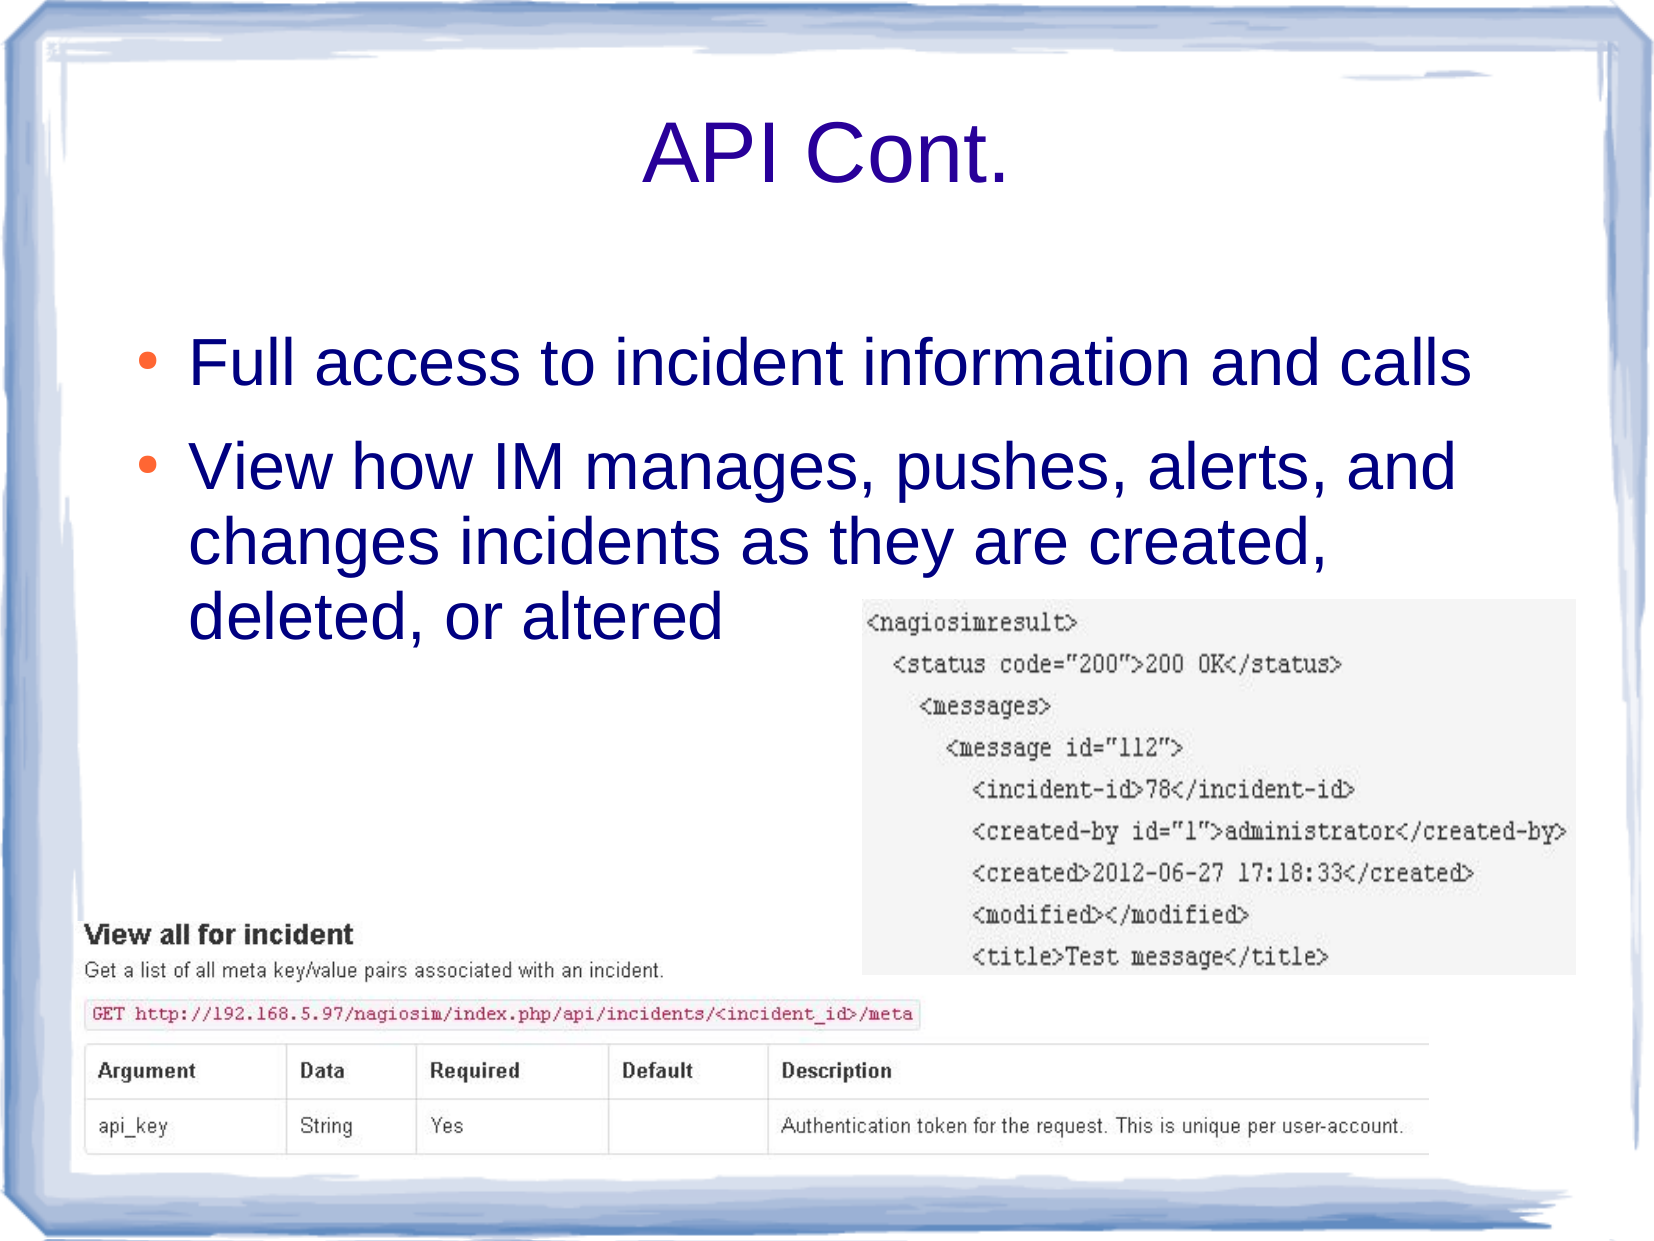

# API Cont.
Full access to incident information and calls
View how IM manages, pushes, alerts, and changes incidents as they are created, deleted, or altered